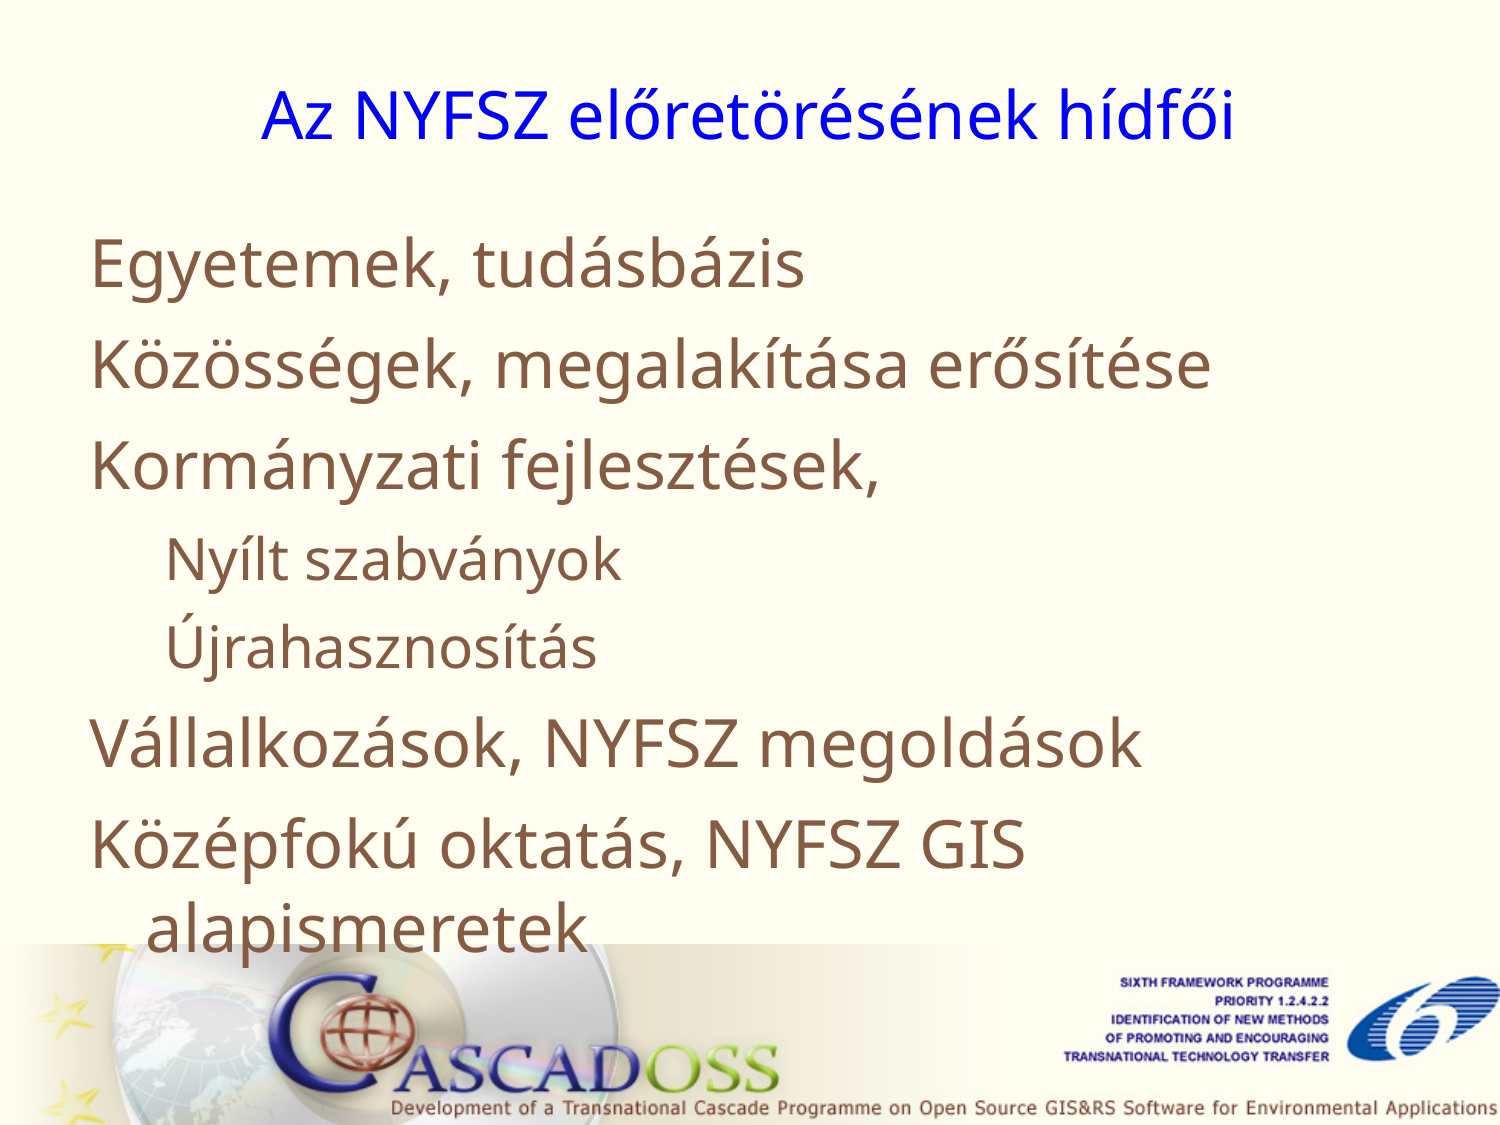

# Az NYFSZ előretörésének hídfői
Egyetemek, tudásbázis
Közösségek, megalakítása erősítése
Kormányzati fejlesztések,
Nyílt szabványok
Újrahasznosítás
Vállalkozások, NYFSZ megoldások
Középfokú oktatás, NYFSZ GIS alapismeretek